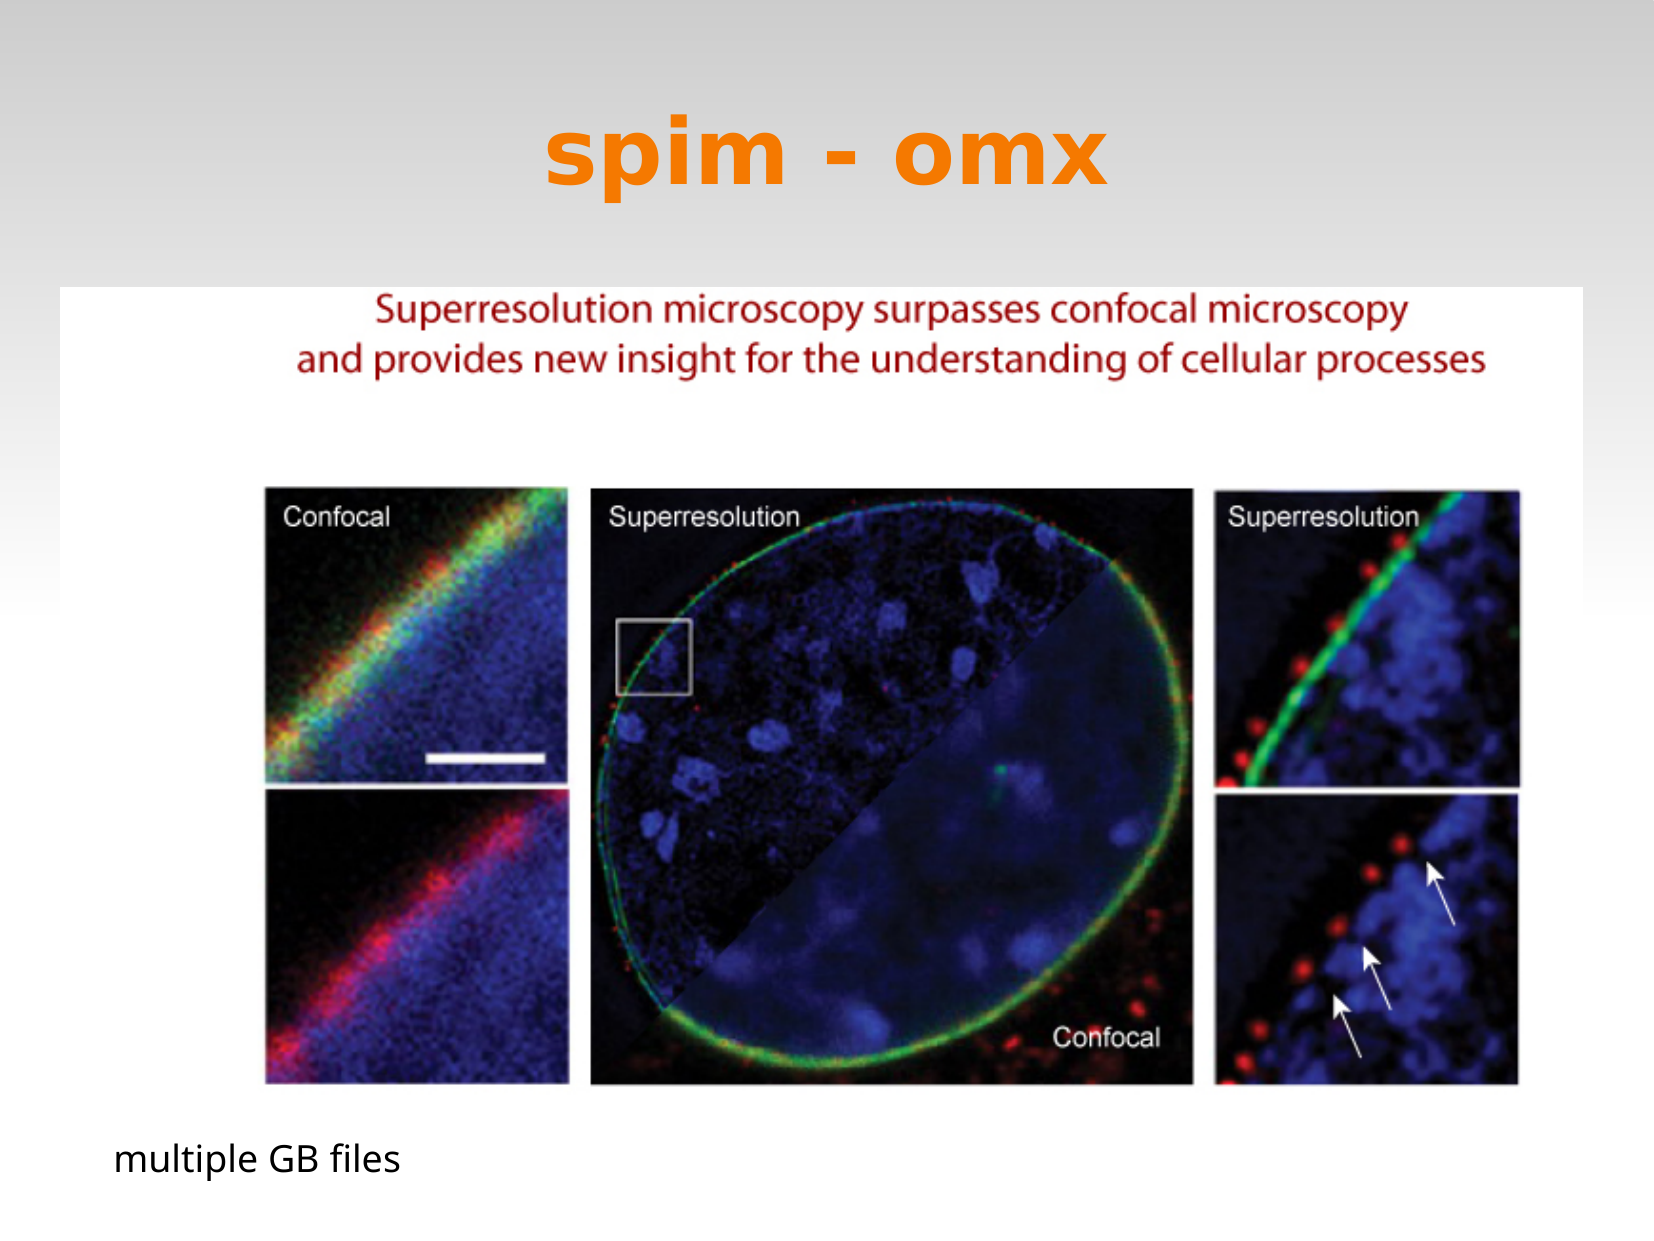

# spim - omx
multiple GB files